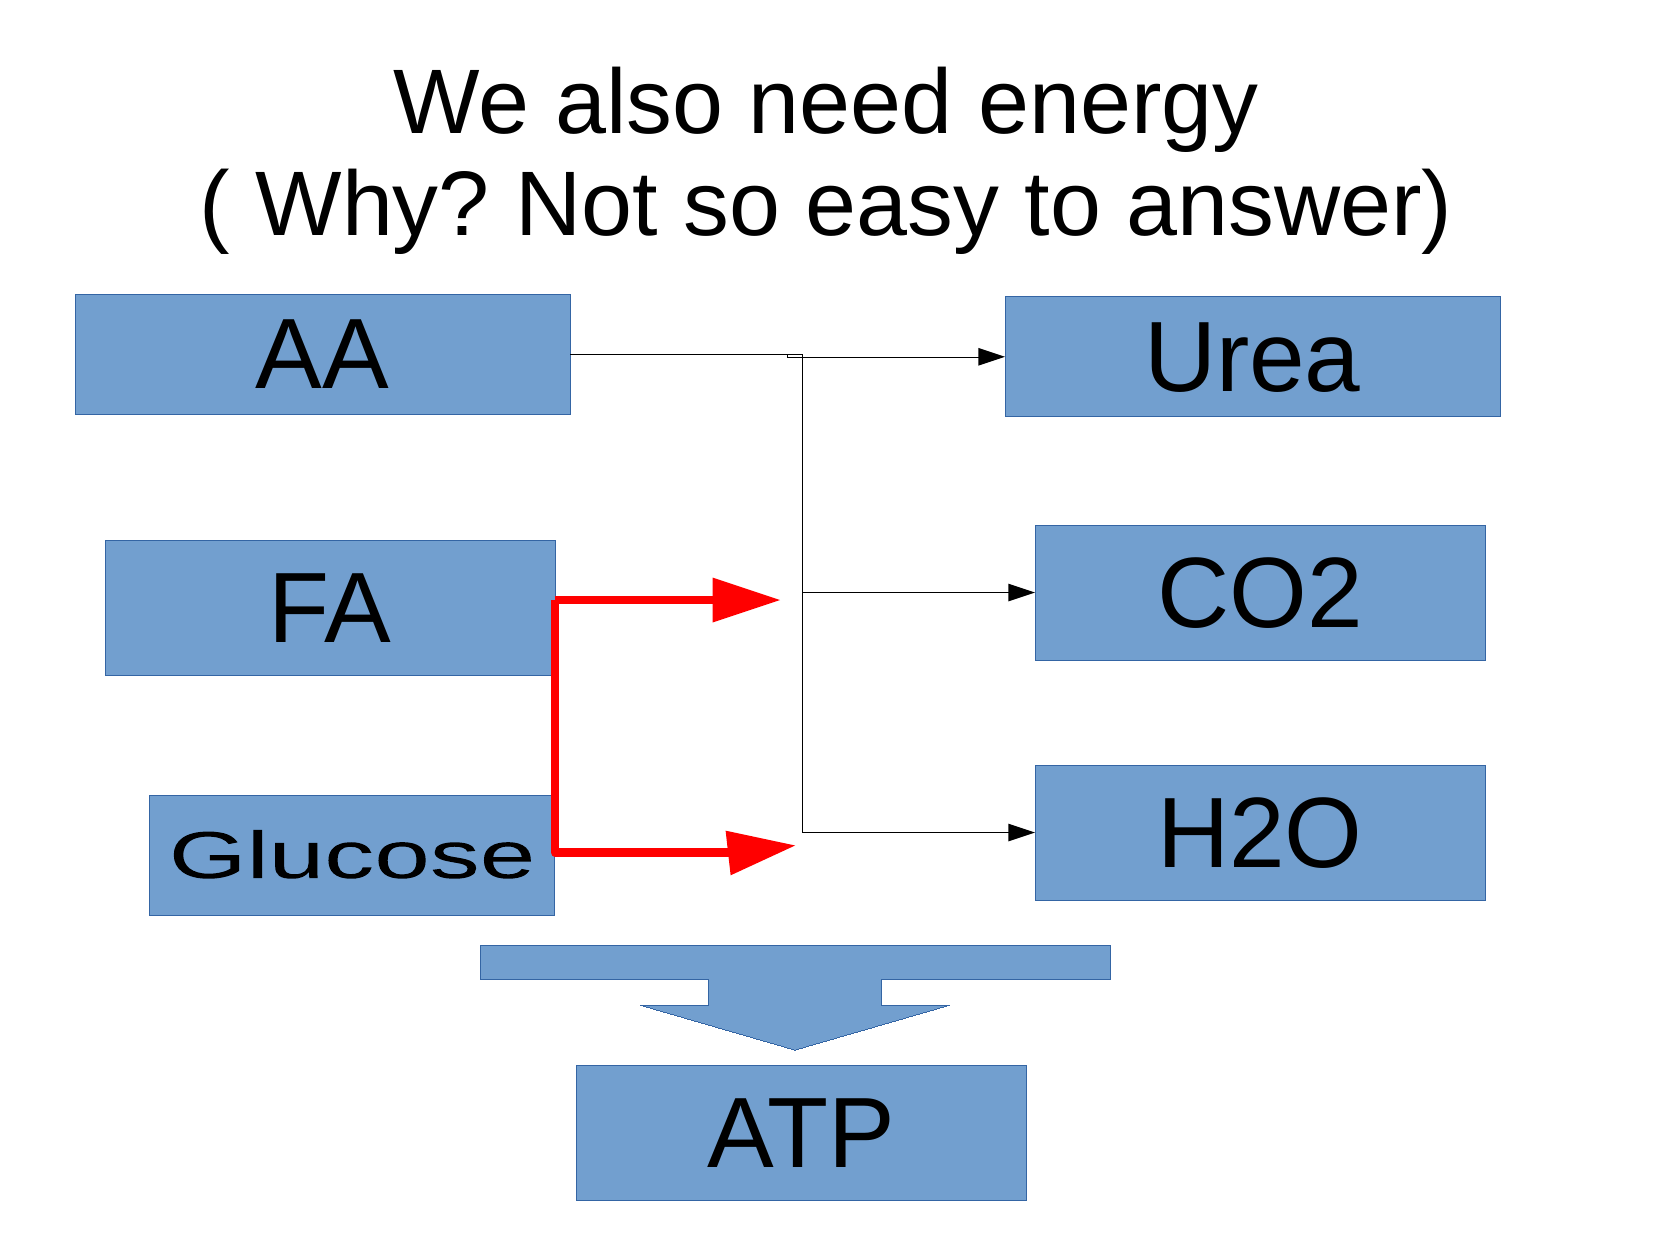

# We also need energy ( Why? Not so easy to answer)
AA
Urea
CO2
FA
H2O
ATP